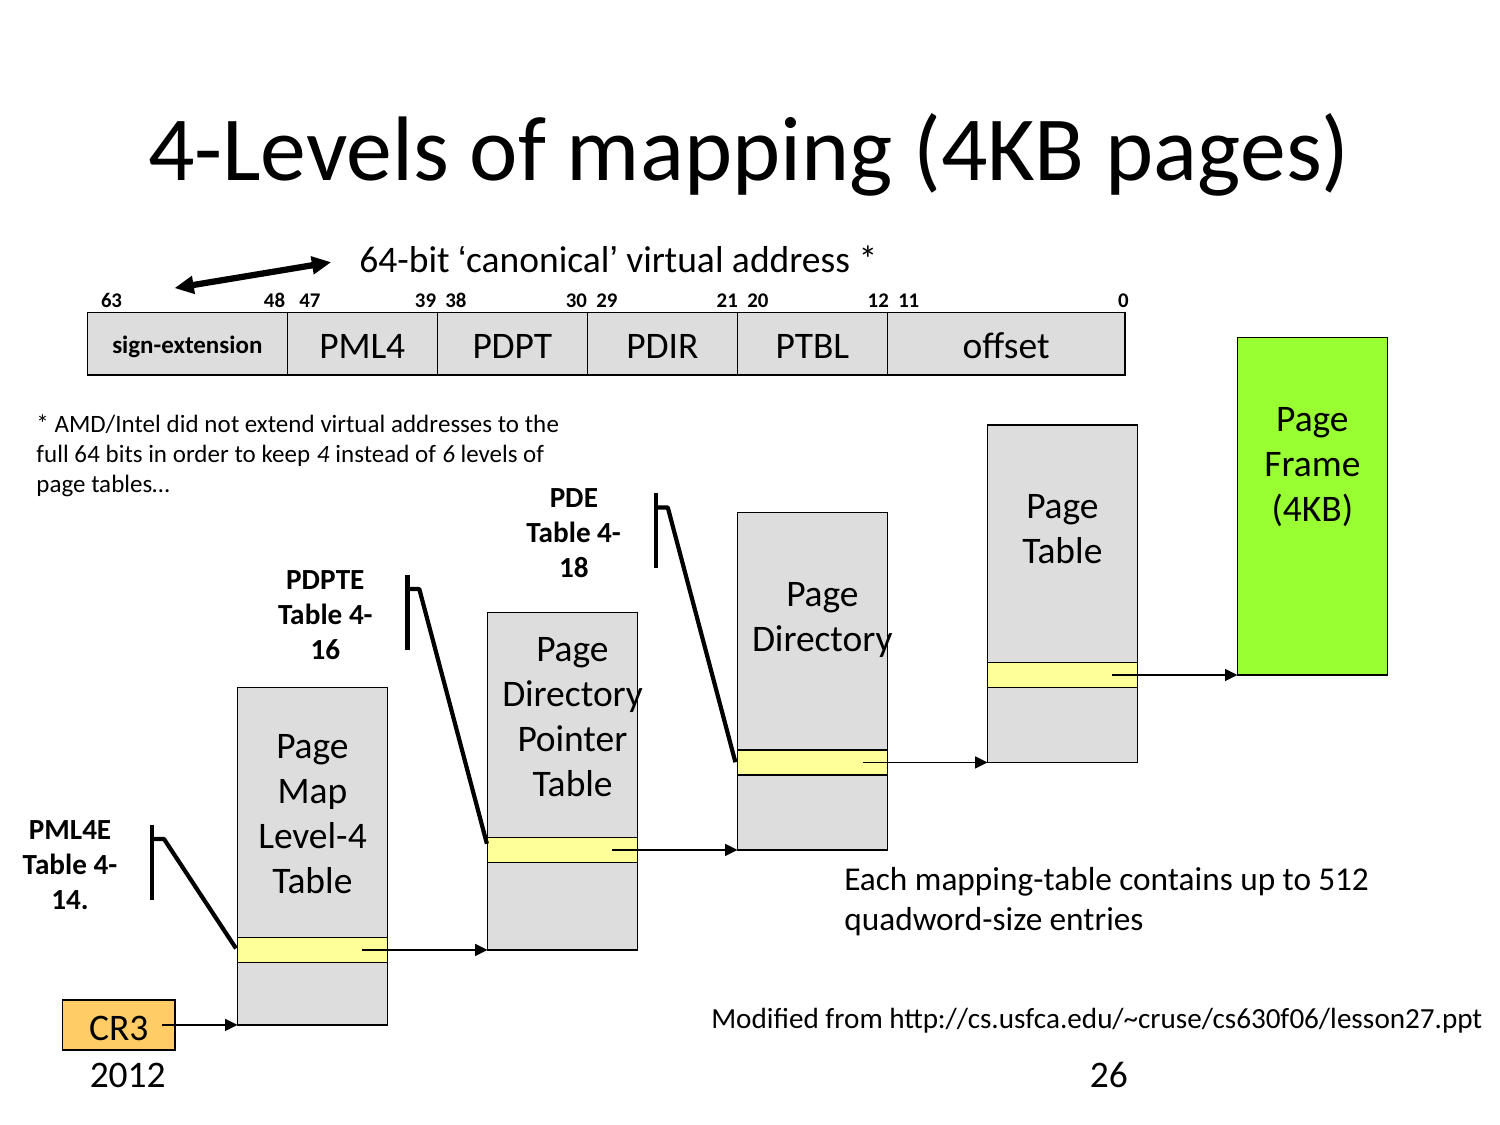

# 4-Levels of mapping (4KB pages)
64-bit ‘canonical’ virtual address *
 63 48 47 39 38 30 29 21 20 12 11 0
sign-extension
PML4
PDPT
PDIR
PTBL
offset
Page
Frame
(4KB)
* AMD/Intel did not extend virtual addresses to the full 64 bits in order to keep 4 instead of 6 levels of page tables…
Page
Table
PDE
Table 4-18
Page
Directory
PDPTE
Table 4-16
Page
Directory
Pointer
Table
Page
Map
Level-4
Table
PML4E
Table 4-14.
Each mapping-table contains up to 512 quadword-size entries
Modified from http://cs.usfca.edu/~cruse/cs630f06/lesson27.ppt
CR3
2012